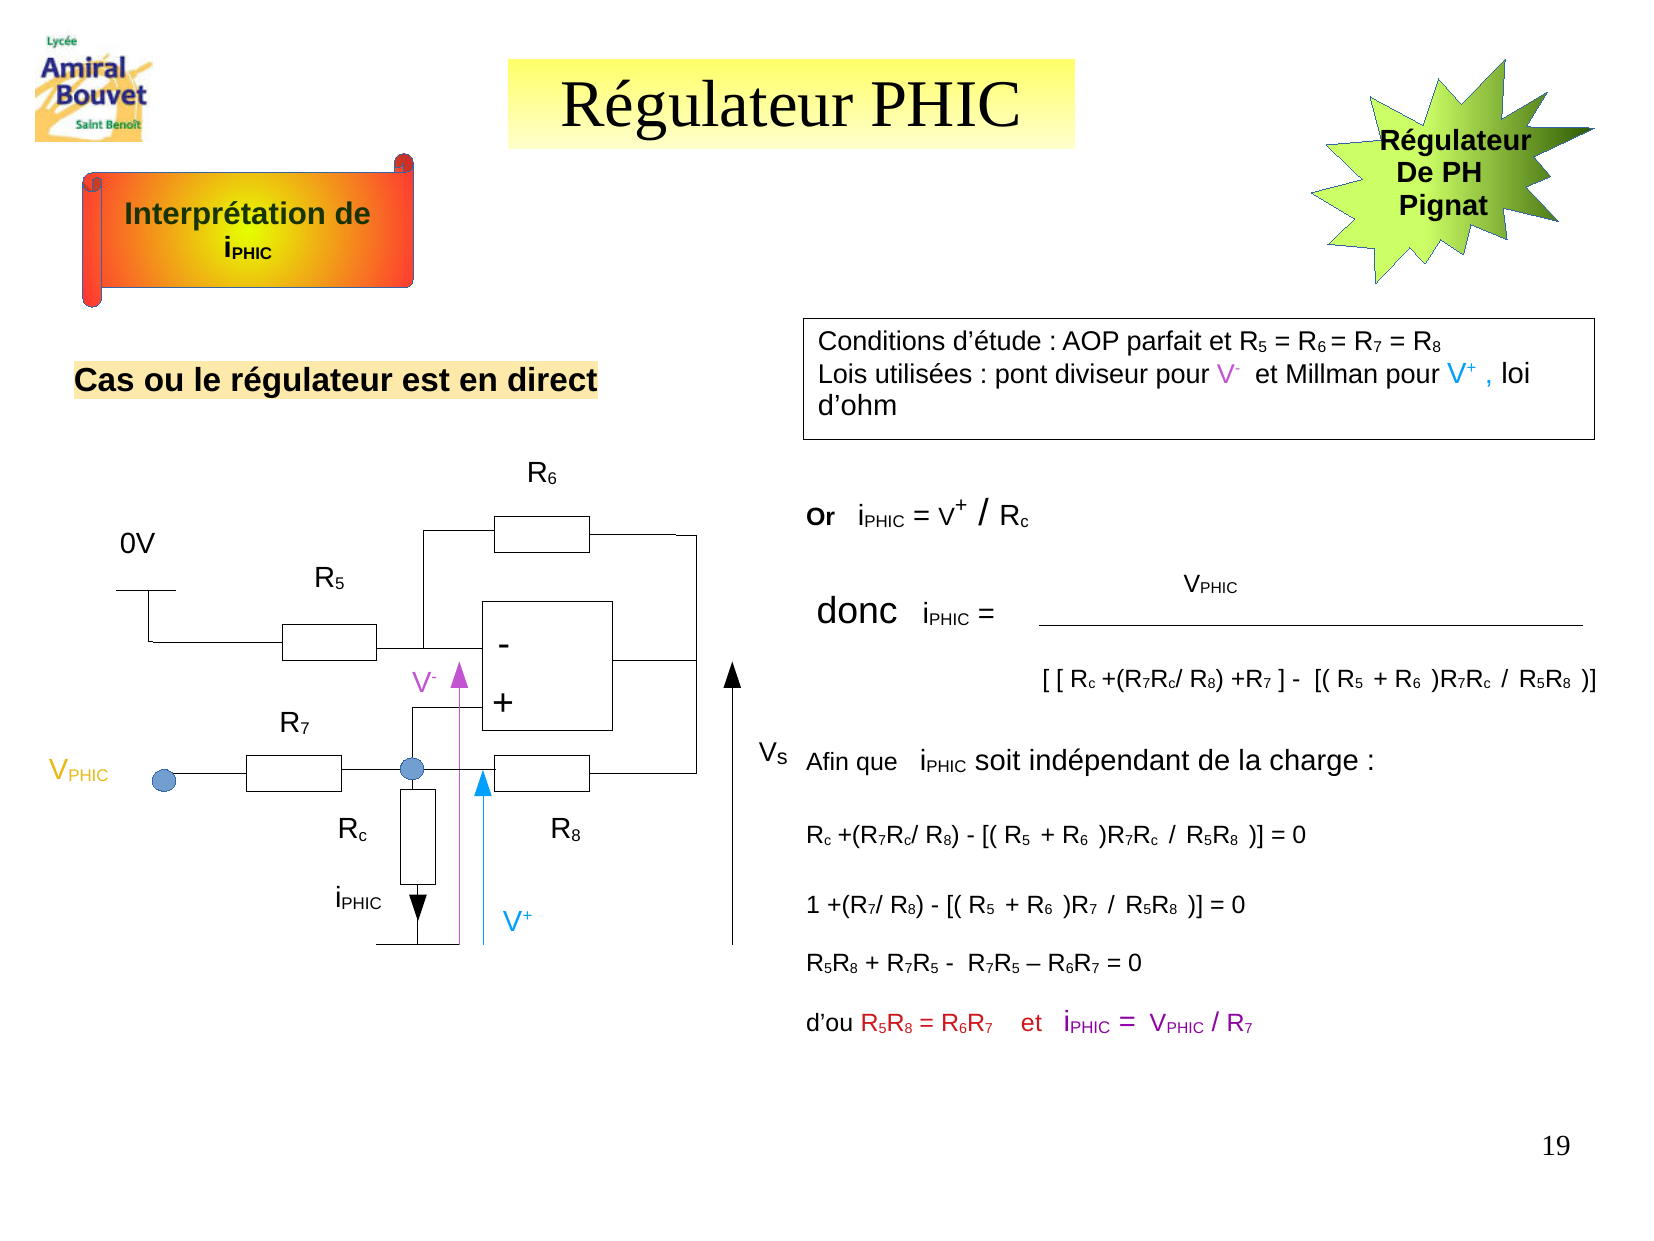

Régulateur
De PH
 Pignat
Régulateur PHIC
Interprétation de
iPHIC
Conditions d’étude : AOP parfait et R5 = R6 = R7 = R8
Lois utilisées : pont diviseur pour V- et Millman pour V+ , loi d’ohm
Cas ou le régulateur est en direct
R6
Or iPHIC = V+ / Rc
 donc iPHIC =
Afin que iPHIC soit indépendant de la charge :
Rc +(R7Rc/ R8) - [( R5 + R6 )R7Rc / R5R8 )] = 0
1 +(R7/ R8) - [( R5 + R6 )R7 / R5R8 )] = 0
R5R8 + R7R5 - R7R5 – R6R7 = 0
d’ou R5R8 = R6R7 et iPHIC = VPHIC / R7
0V
R5
VPHIC
-
[ [ Rc +(R7Rc/ R8) +R7 ] - [( R5 + R6 )R7Rc / R5R8 )]
V-
+
R7
Vs
VPHIC
Rc
R8
iPHIC
V+
19